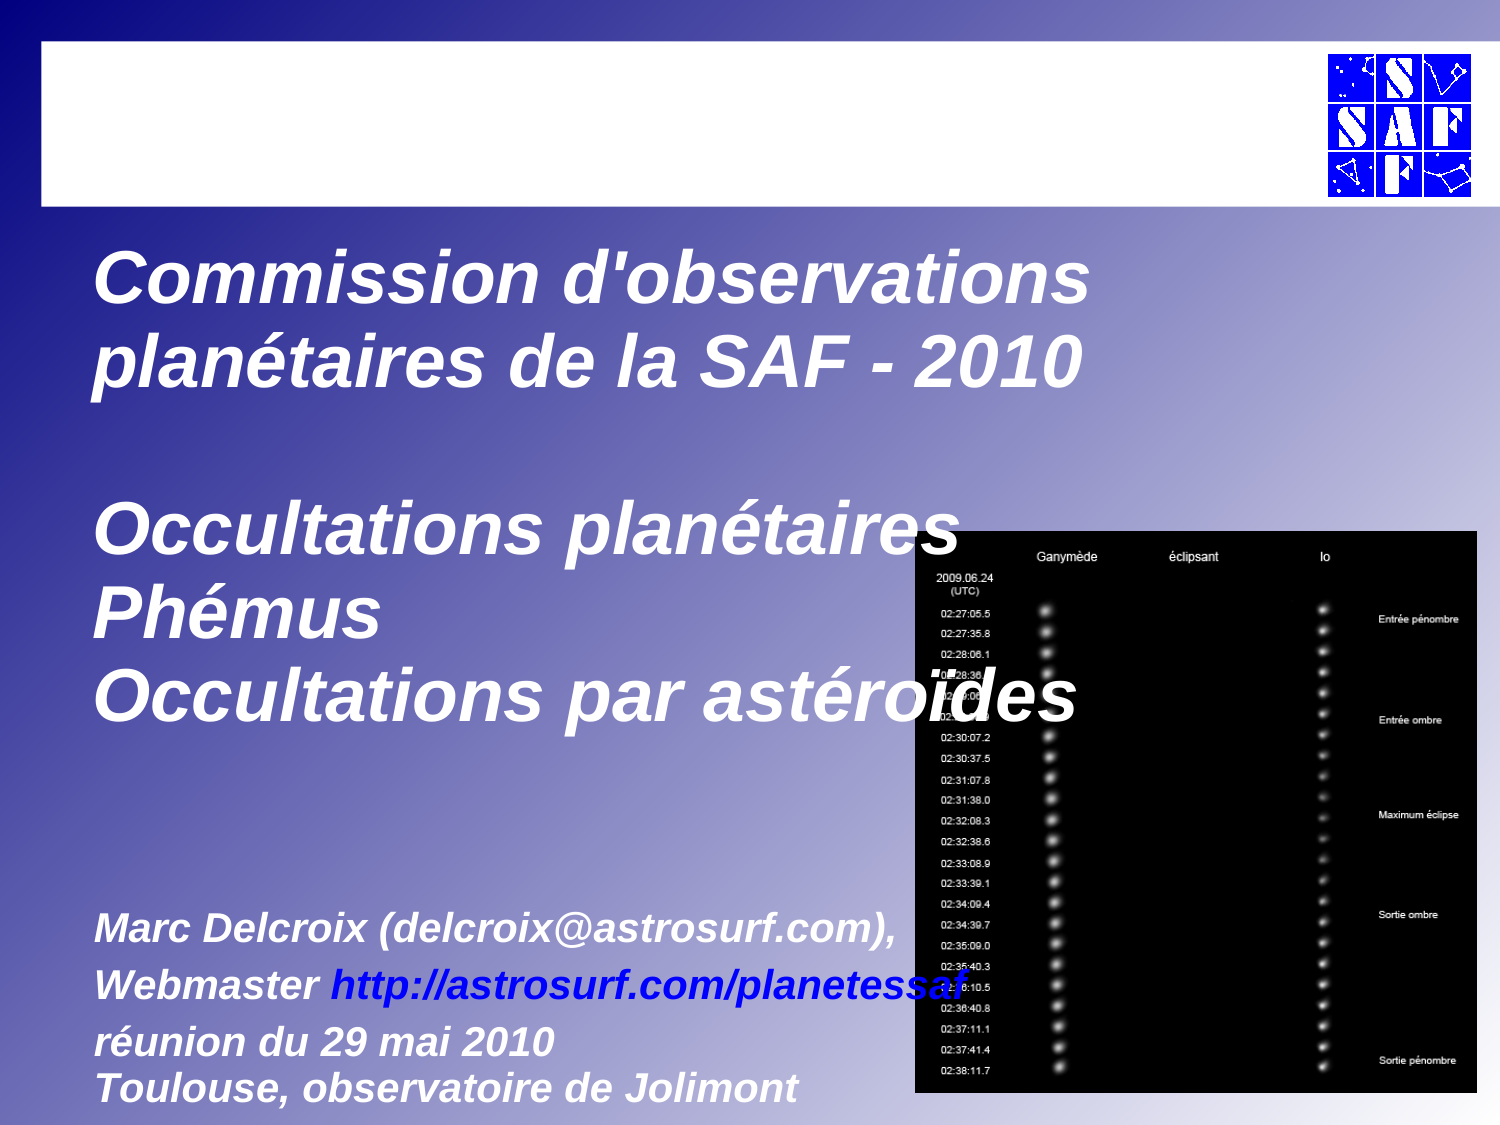

Commission d'observations planétaires de la SAF - 2010
Occultations planétaires
Phémus
Occultations par astéroïdes
Marc Delcroix (delcroix@astrosurf.com),
Webmaster http://astrosurf.com/planetessaf
réunion du 29 mai 2010
Toulouse, observatoire de Jolimont